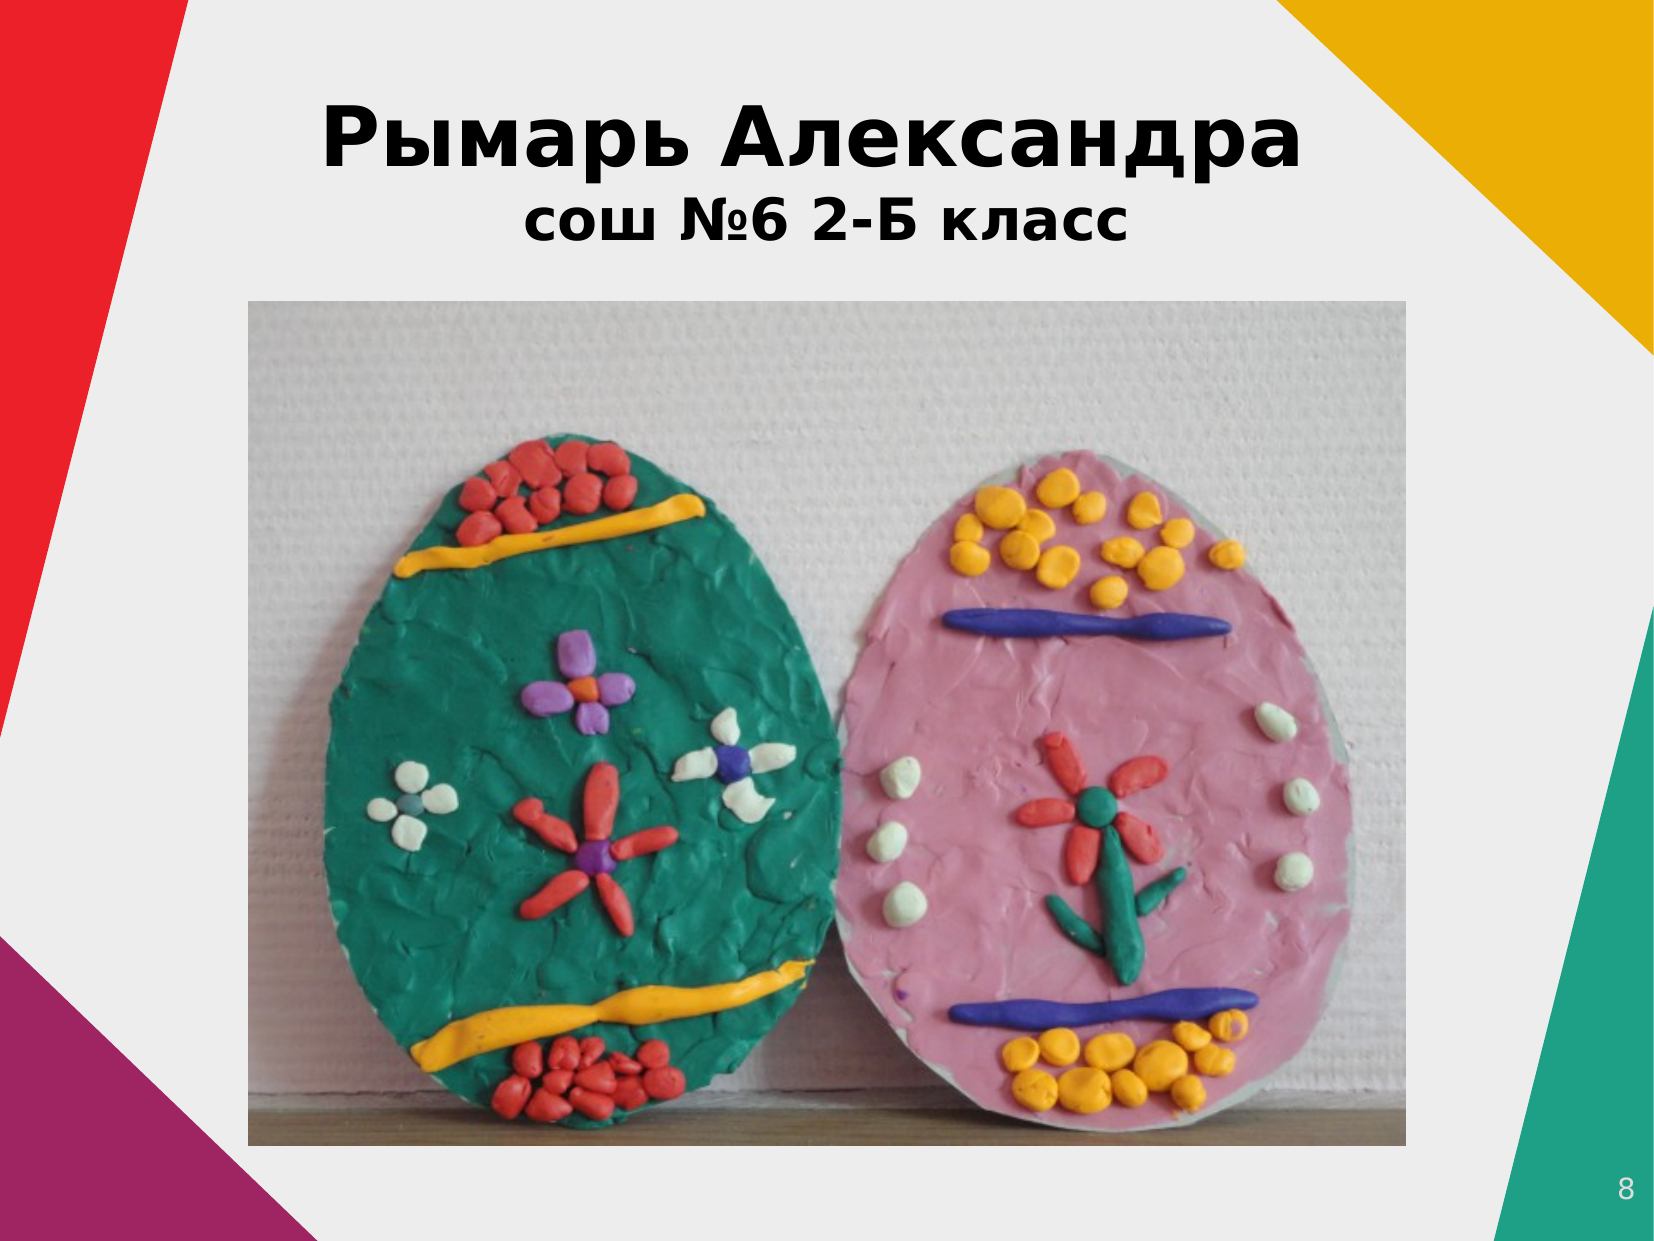

# Рымарь Александра сош №6 2-Б класс
8